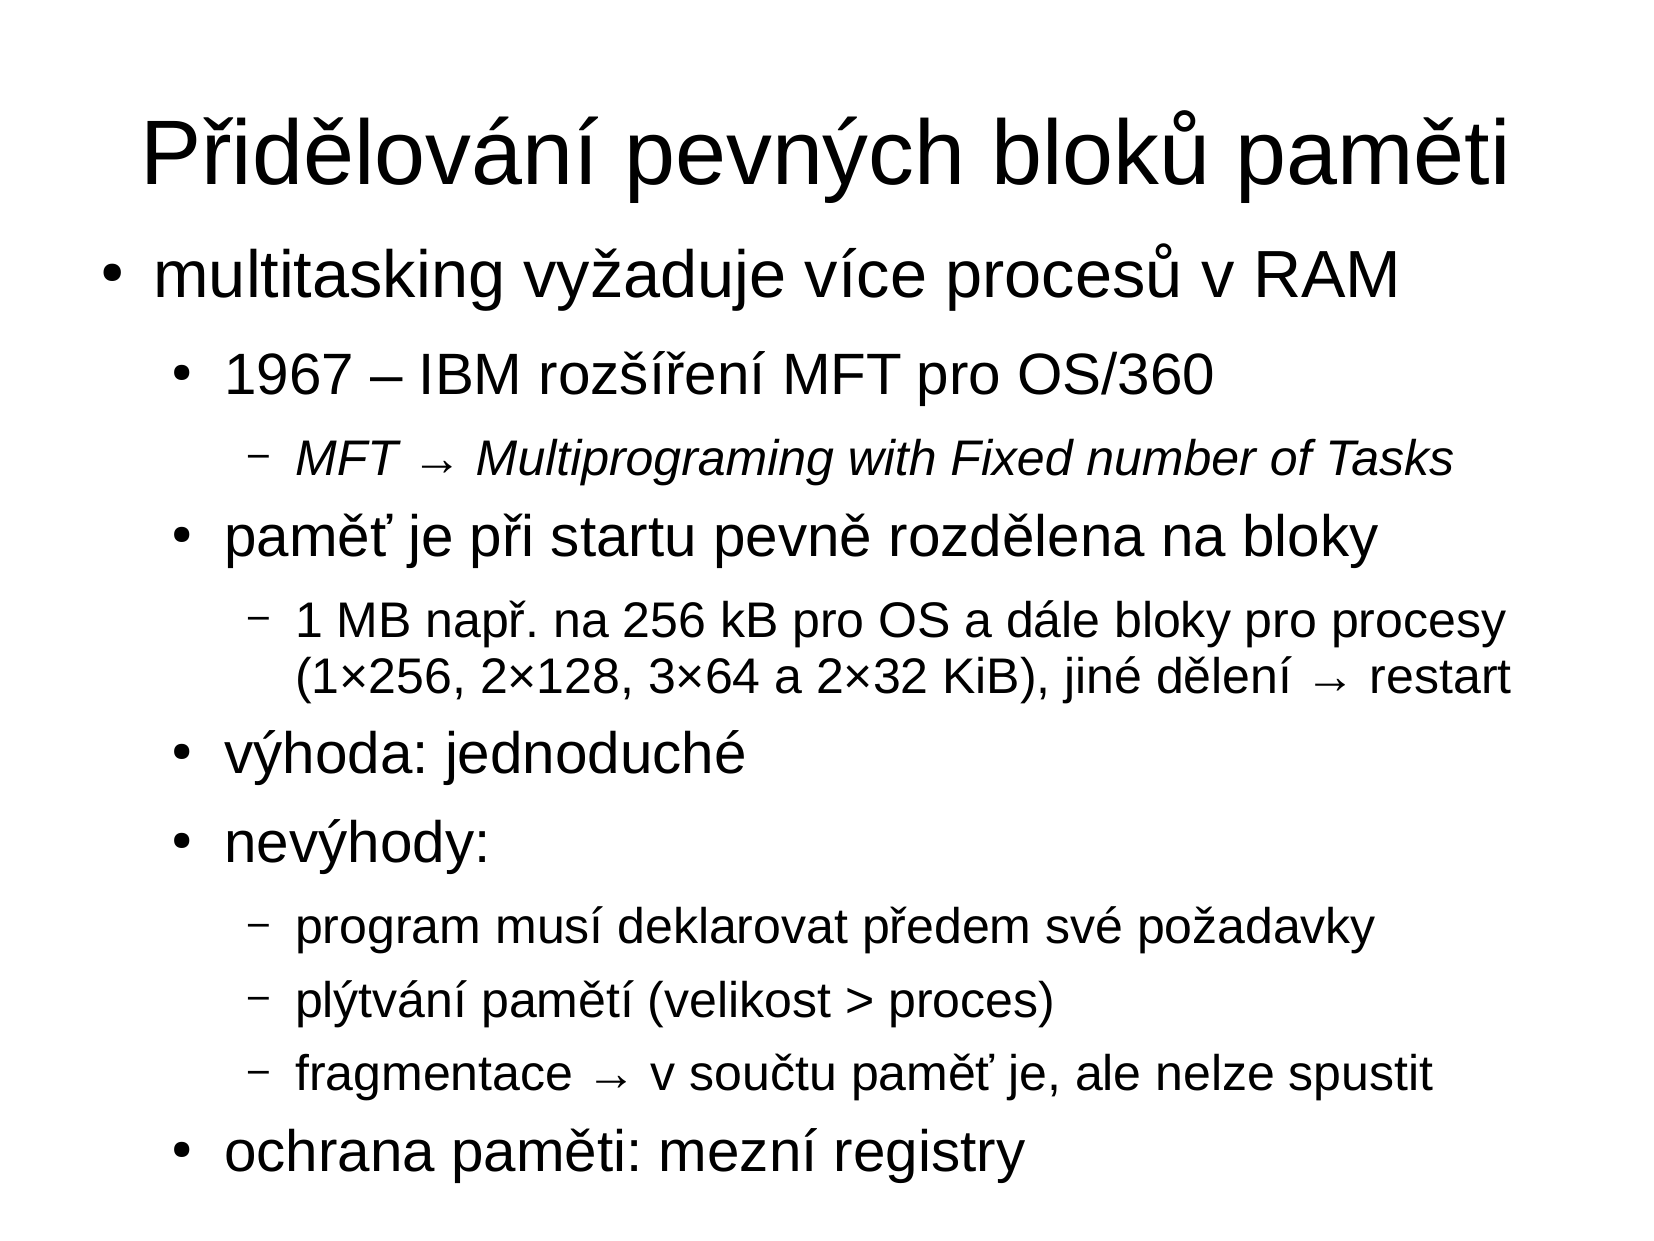

# Přidělování pevných bloků paměti
multitasking vyžaduje více procesů v RAM
1967 – IBM rozšíření MFT pro OS/360
MFT → Multiprograming with Fixed number of Tasks
paměť je při startu pevně rozdělena na bloky
1 MB např. na 256 kB pro OS a dále bloky pro procesy (1×256, 2×128, 3×64 a 2×32 KiB), jiné dělení → restart
výhoda: jednoduché
nevýhody:
program musí deklarovat předem své požadavky
plýtvání pamětí (velikost > proces)
fragmentace → v součtu paměť je, ale nelze spustit
ochrana paměti: mezní registry